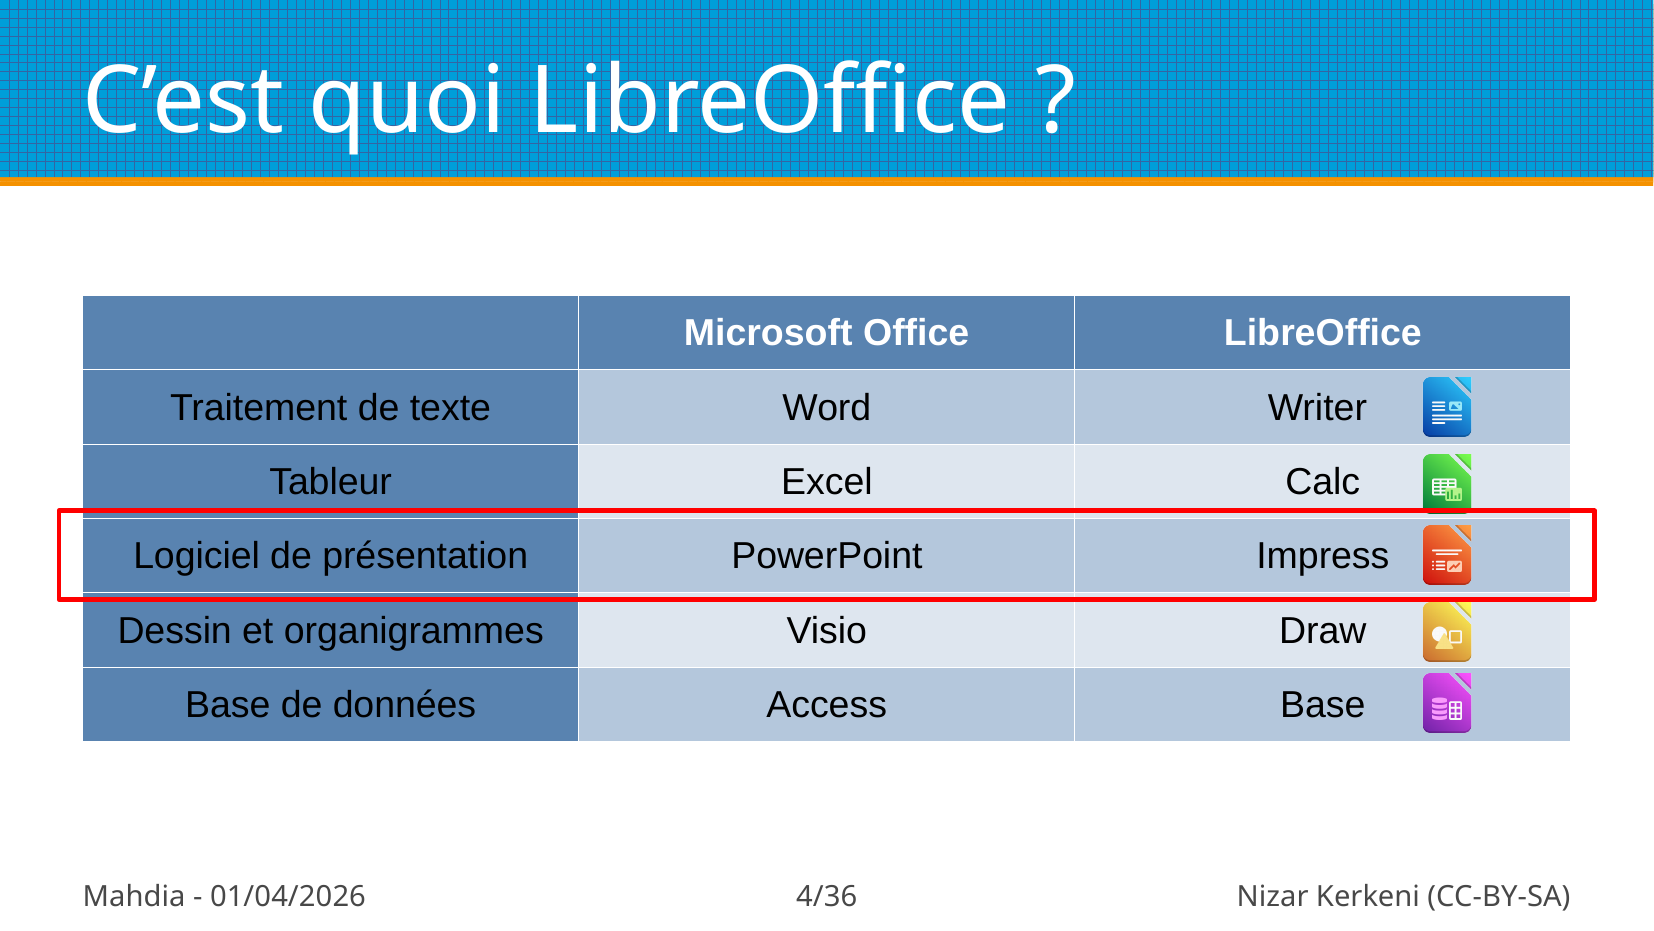

# C’est quoi LibreOffice ?
| | Microsoft Office | LibreOffice |
| --- | --- | --- |
| Traitement de texte | Word | Writer |
| Tableur | Excel | Calc |
| Logiciel de présentation | PowerPoint | Impress |
| Dessin et organigrammes | Visio | Draw |
| Base de données | Access | Base |
Mahdia - 01/04/2026
4